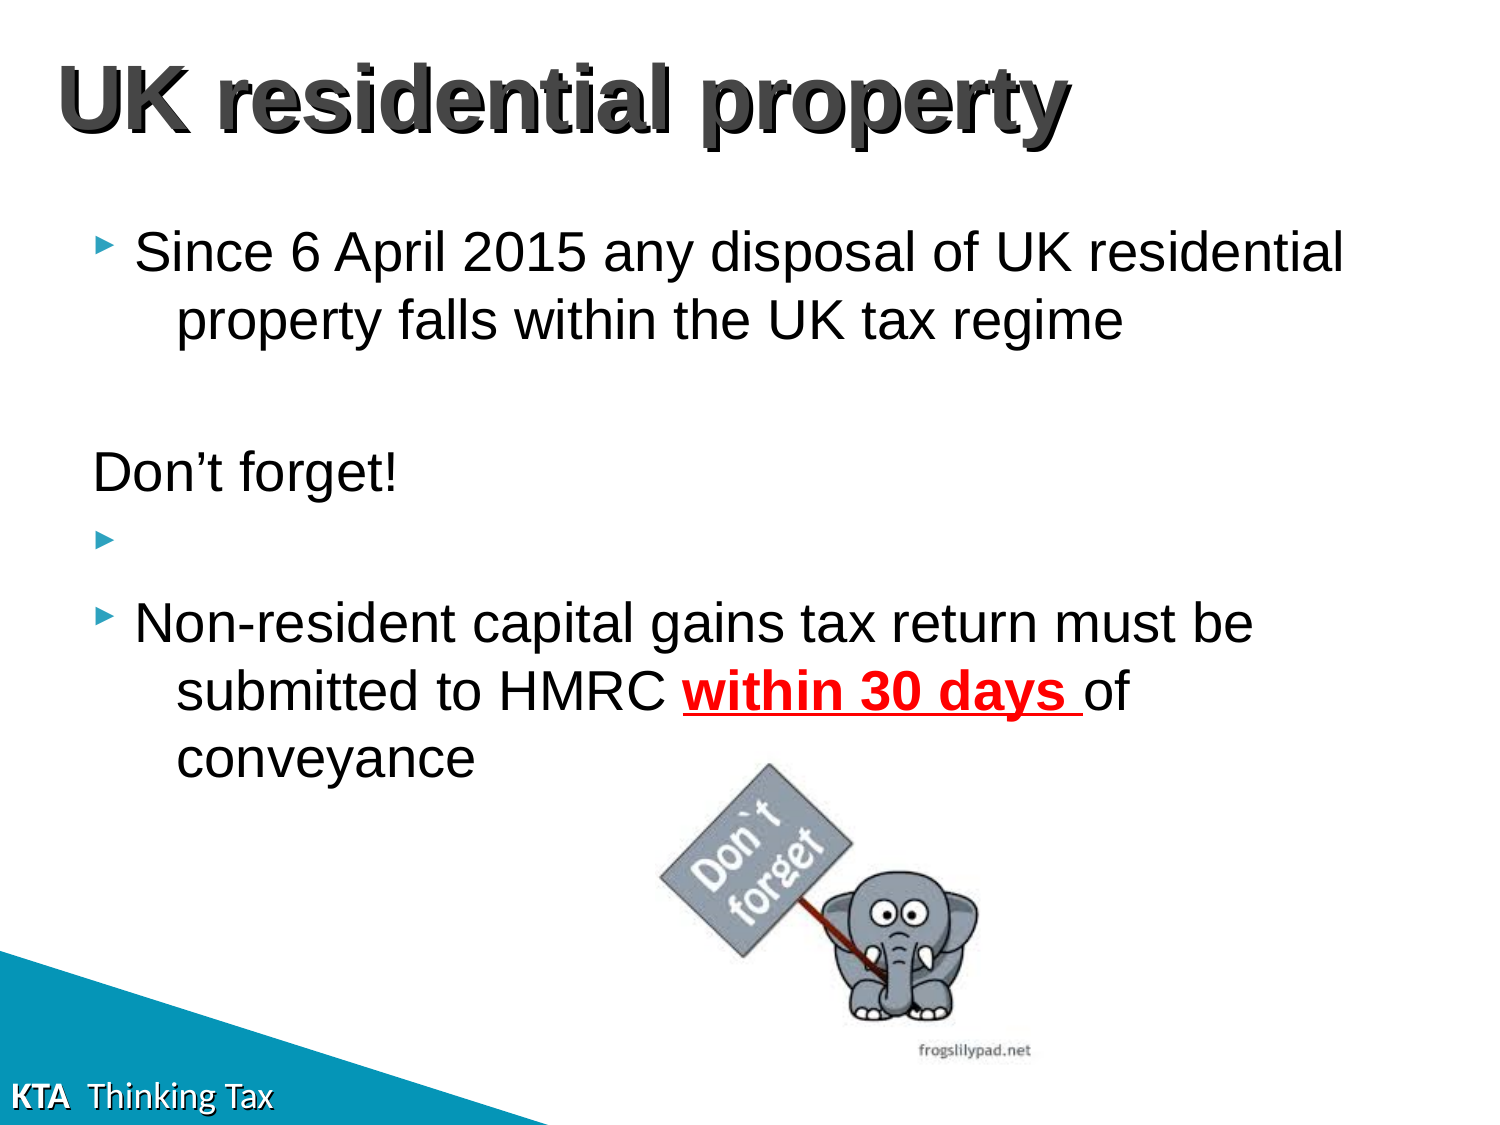

UK residential property
# Since 6 April 2015 any disposal of UK residential property falls within the UK tax regime
Don’t forget!
Non-resident capital gains tax return must be submitted to HMRC within 30 days of conveyance